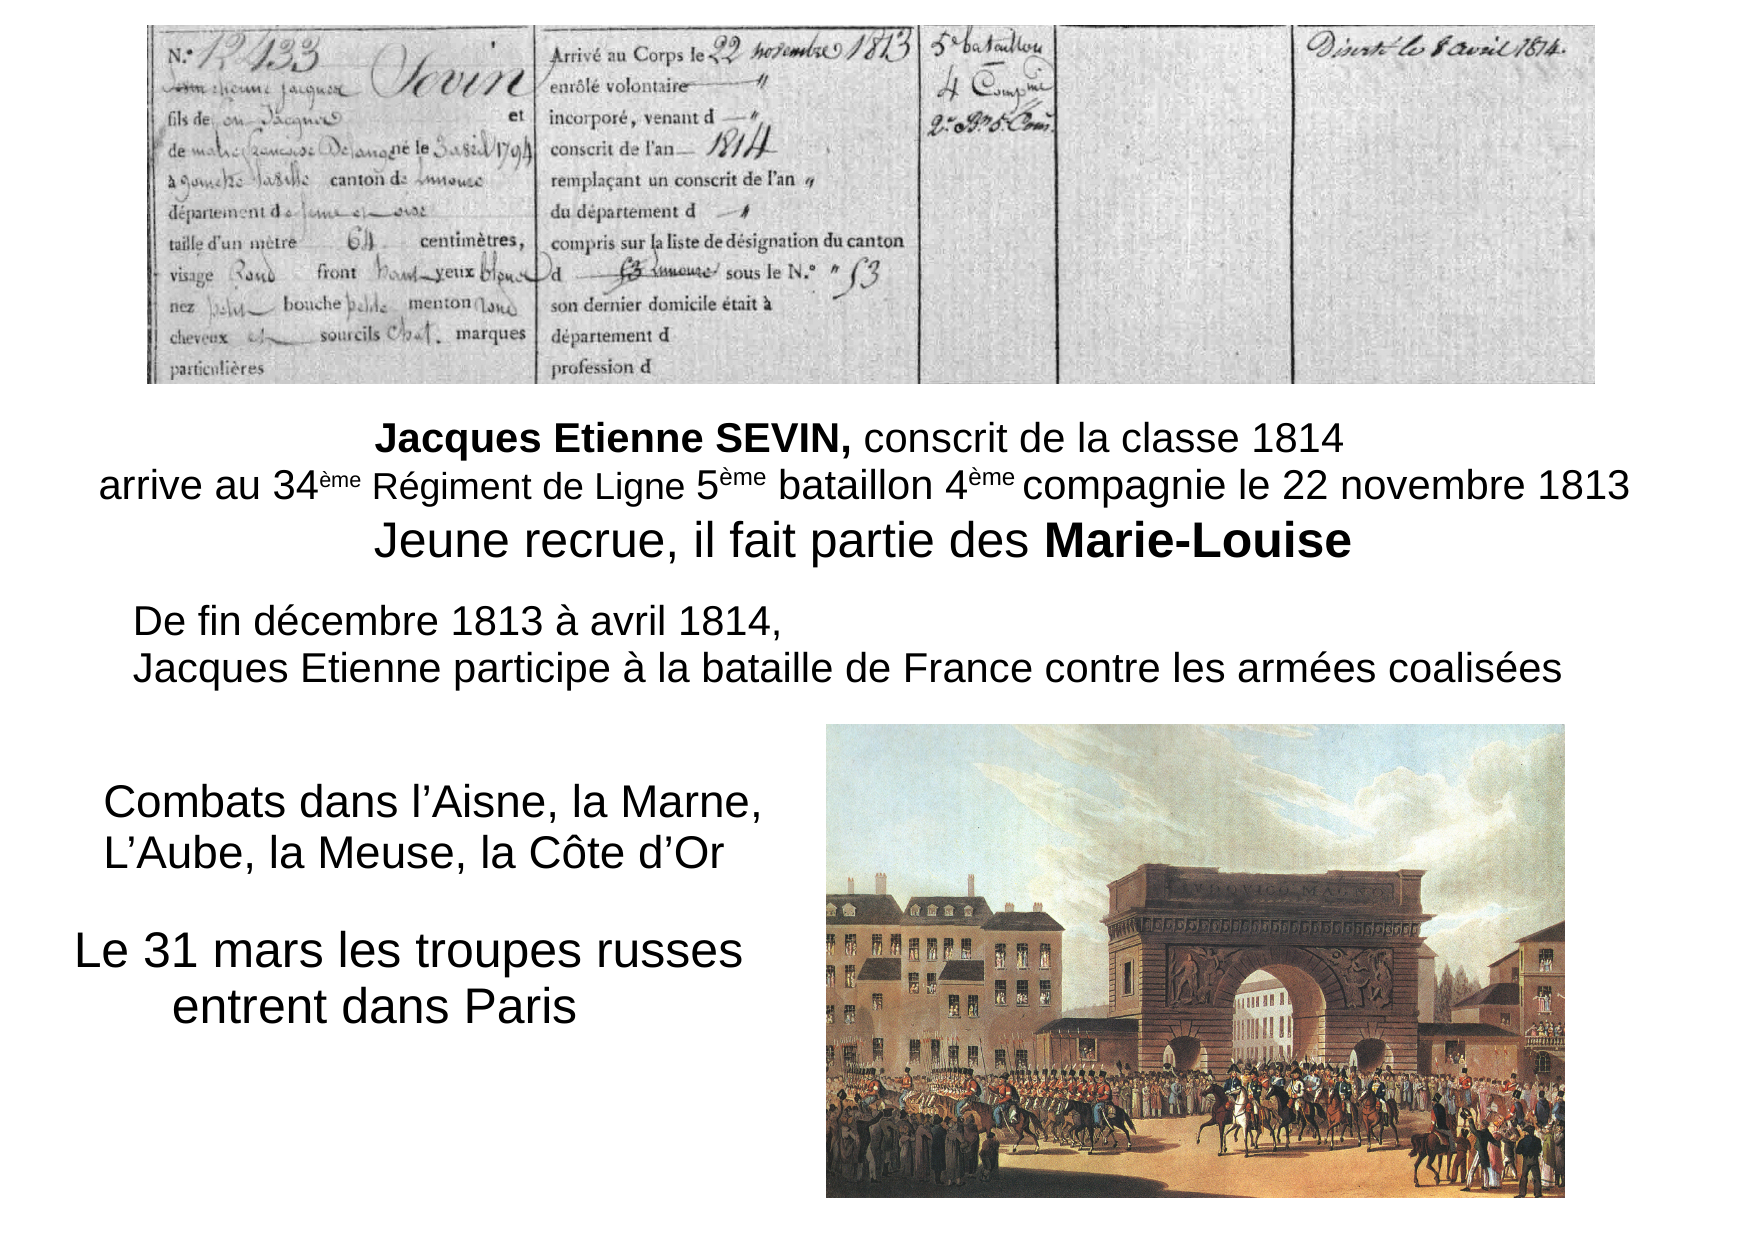

Jacques Etienne SEVIN, conscrit de la classe 1814
arrive au 34ème Régiment de Ligne 5ème bataillon 4ème compagnie le 22 novembre 1813
Jeune recrue, il fait partie des Marie-Louise
De fin décembre 1813 à avril 1814,
Jacques Etienne participe à la bataille de France contre les armées coalisées
Combats dans l’Aisne, la Marne,
L’Aube, la Meuse, la Côte d’Or
Le 31 mars les troupes russes
 entrent dans Paris